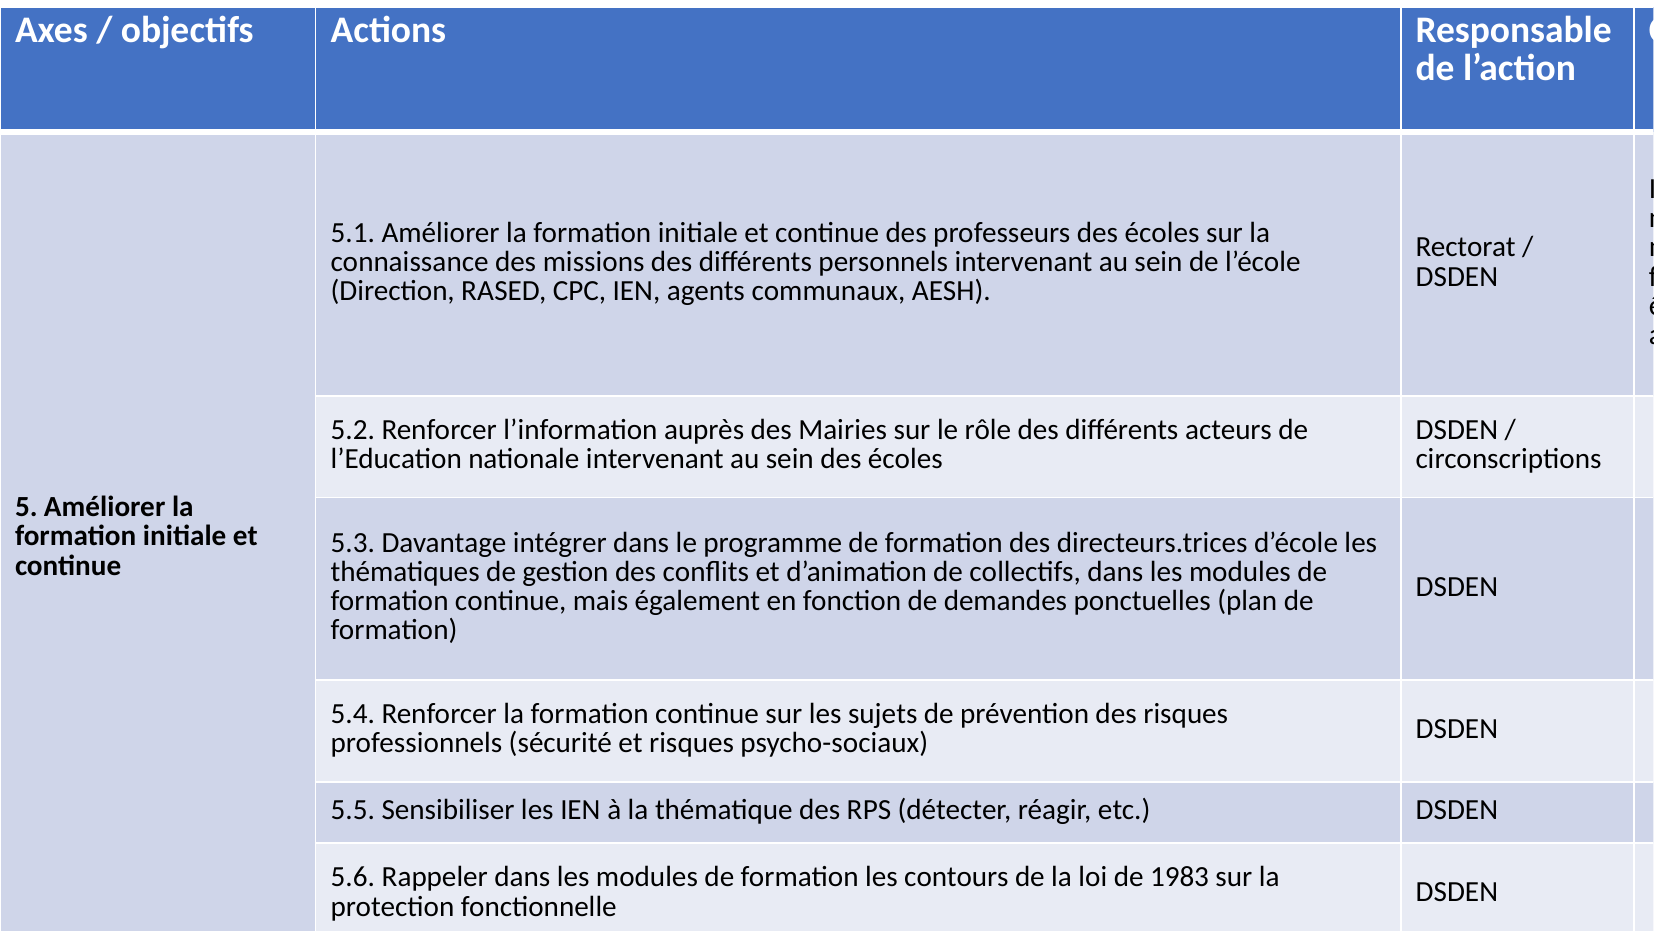

| Axes / objectifs | Actions | Responsable de l’action | Commentaires |
| --- | --- | --- | --- |
| 5. Améliorer la formation initiale et continue | 5.1. Améliorer la formation initiale et continue des professeurs des écoles sur la connaissance des missions des différents personnels intervenant au sein de l’école (Direction, RASED, CPC, IEN, agents communaux, AESH). | Rectorat / DSDEN | Il existe des cadres nationaux à respecter, mais la maquette de la formation initiale peut être négociée au niveau académique |
| | 5.2. Renforcer l’information auprès des Mairies sur le rôle des différents acteurs de l’Education nationale intervenant au sein des écoles | DSDEN / circonscriptions | |
| | 5.3. Davantage intégrer dans le programme de formation des directeurs.trices d’école les thématiques de gestion des conflits et d’animation de collectifs, dans les modules de formation continue, mais également en fonction de demandes ponctuelles (plan de formation) | DSDEN | |
| | 5.4. Renforcer la formation continue sur les sujets de prévention des risques professionnels (sécurité et risques psycho-sociaux) | DSDEN | |
| | 5.5. Sensibiliser les IEN à la thématique des RPS (détecter, réagir, etc.) | DSDEN | |
| | 5.6. Rappeler dans les modules de formation les contours de la loi de 1983 sur la protection fonctionnelle | DSDEN | |
#